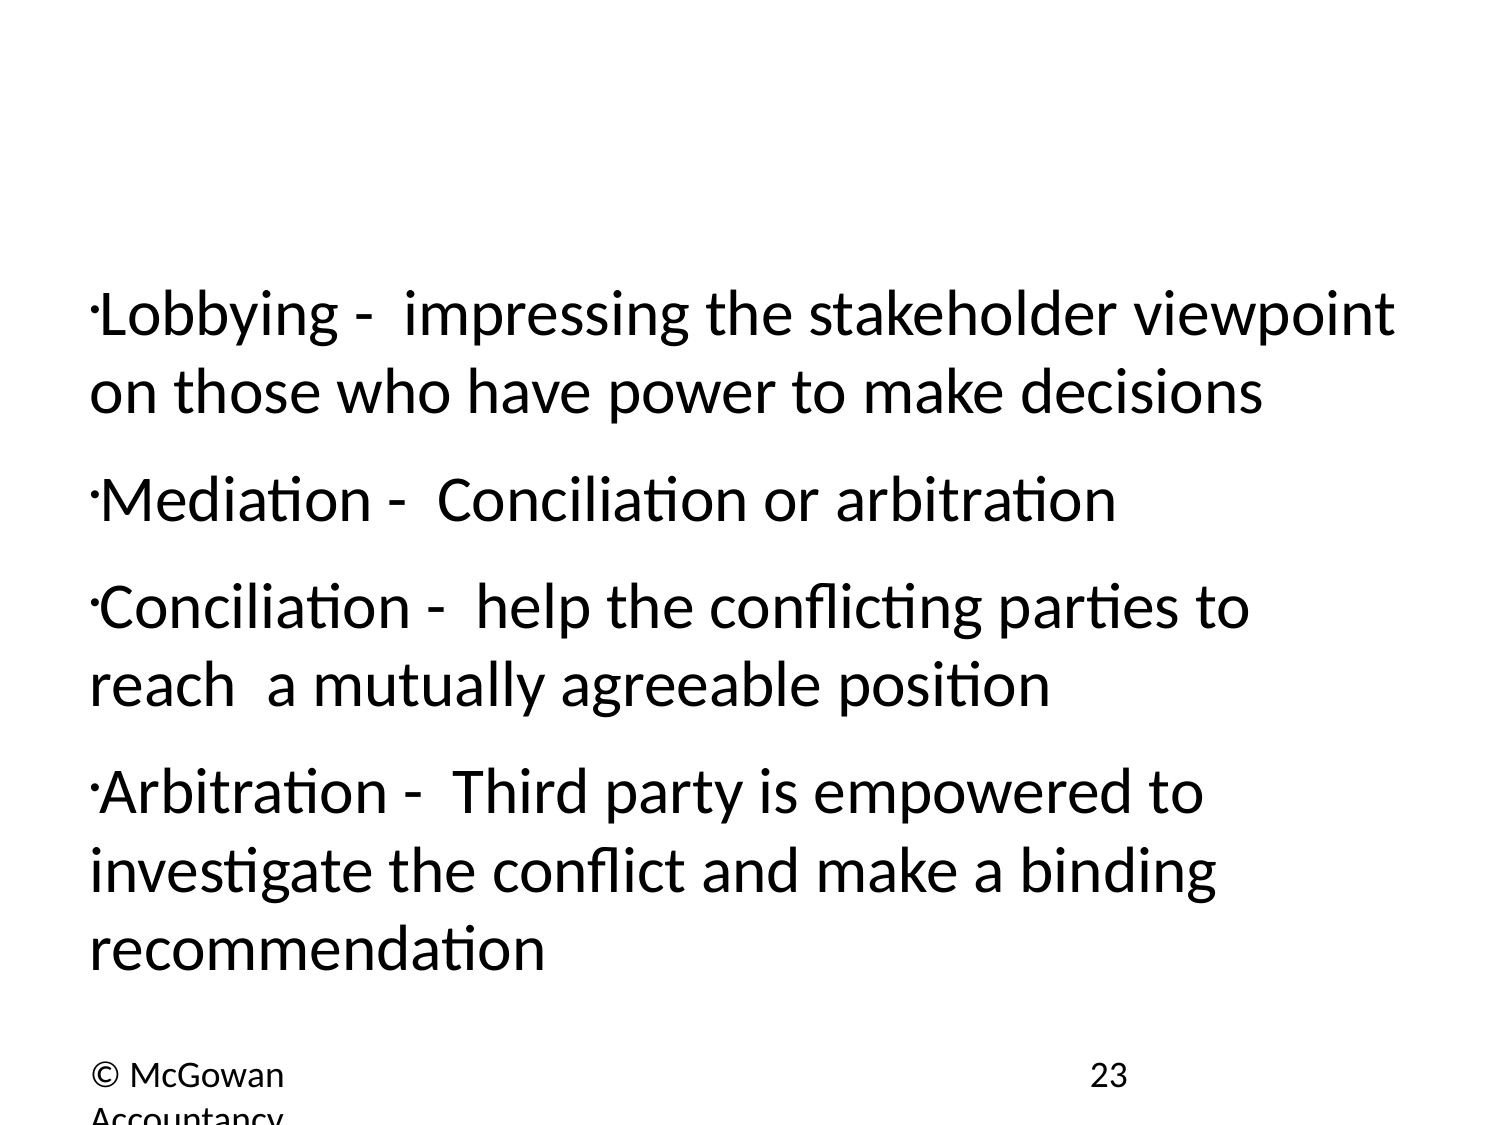

#
Lobbying - impressing the stakeholder viewpoint on those who have power to make decisions
Mediation - Conciliation or arbitration
Conciliation - help the conflicting parties to reach a mutually agreeable position
Arbitration - Third party is empowered to investigate the conflict and make a binding recommendation
© McGowan Accountancy Services
23